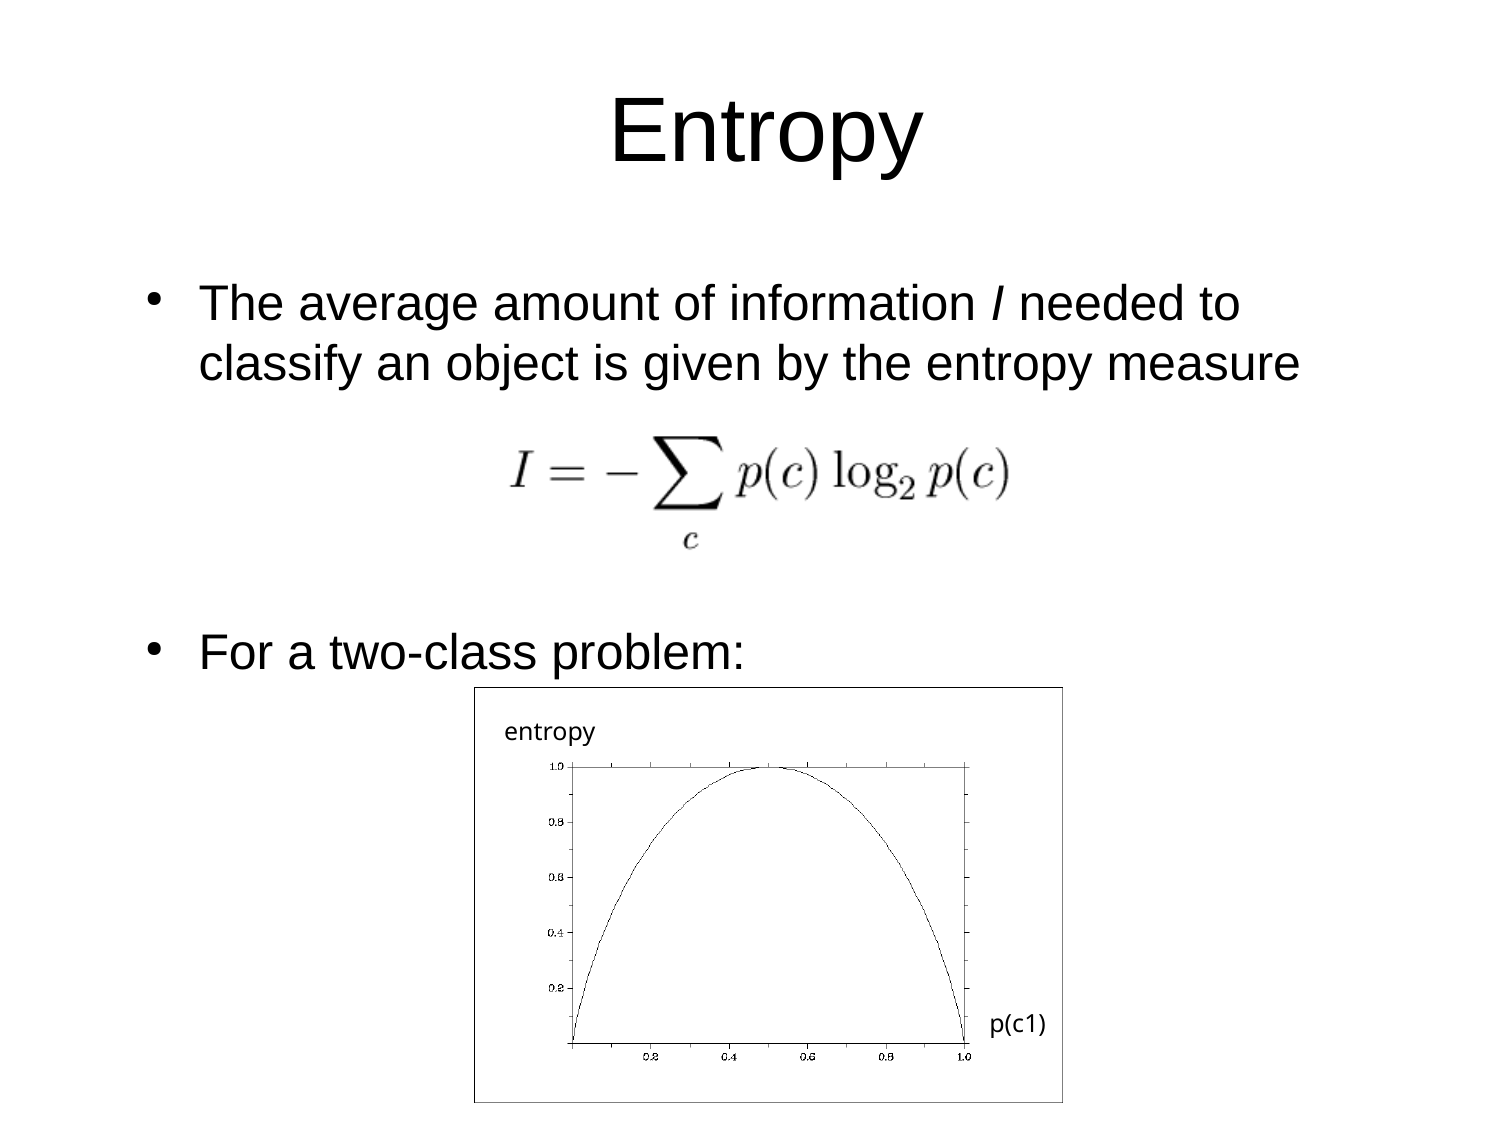

# Entropy
The average amount of information I needed to classify an object is given by the entropy measure
For a two-class problem:
entropy
p(c1)